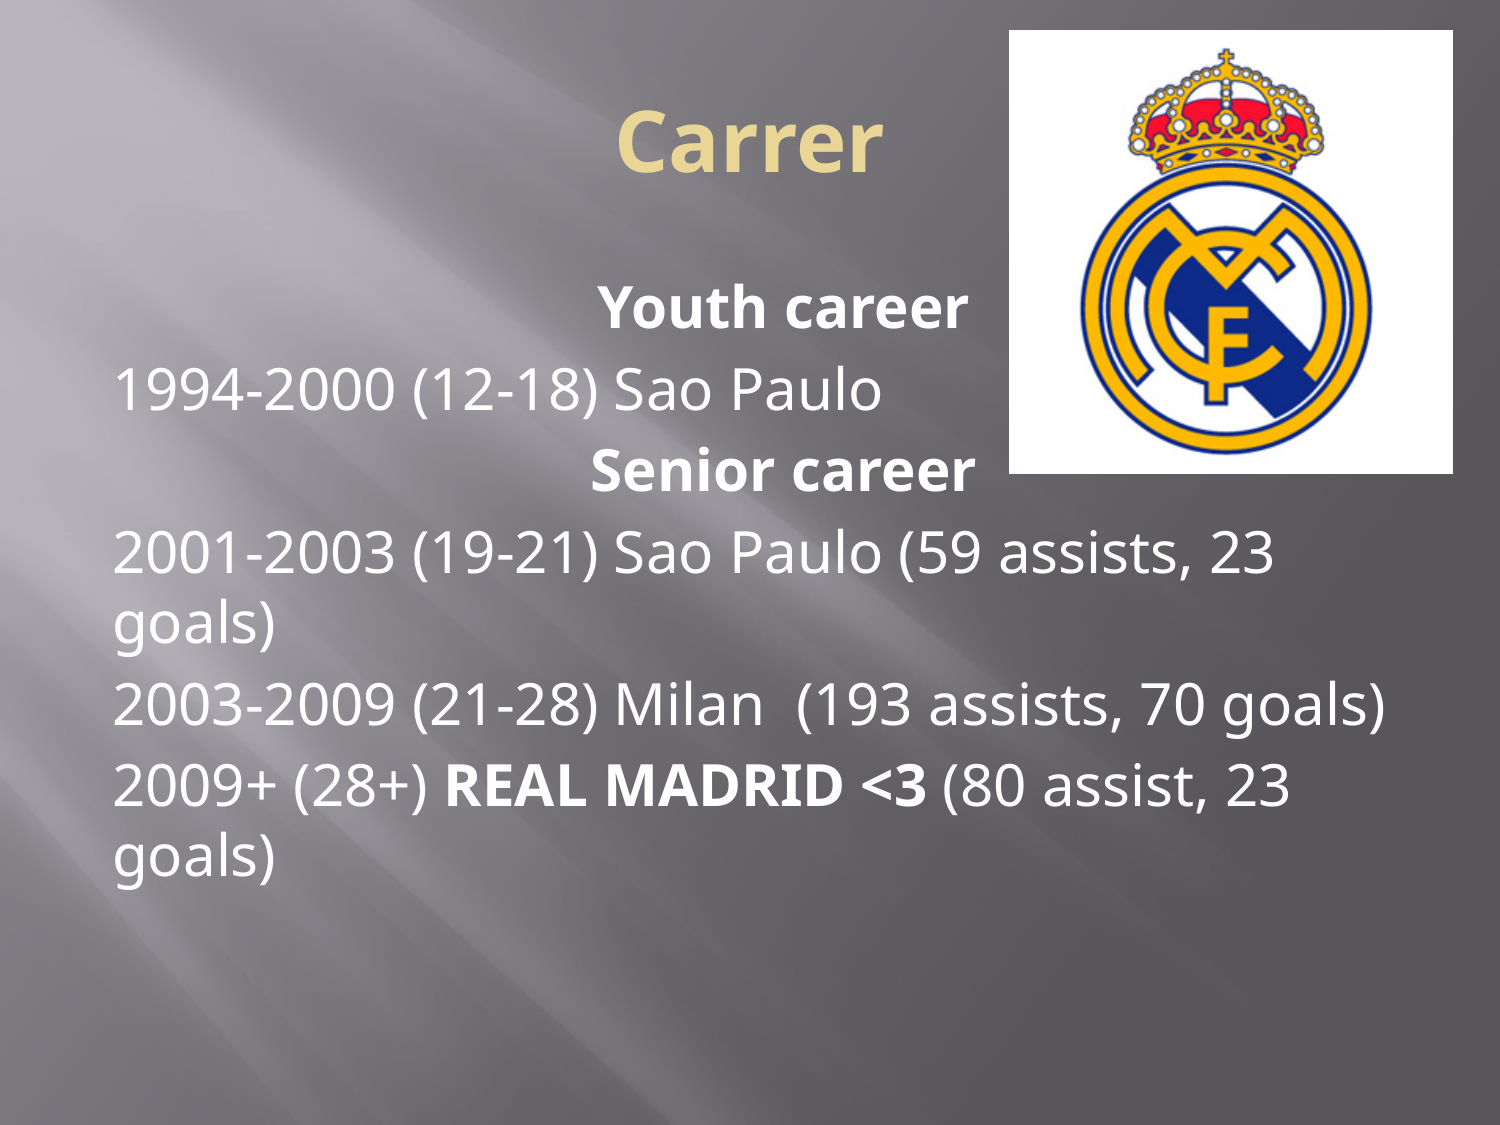

# Carrer
Youth career
1994-2000 (12-18) Sao Paulo
Senior career
2001-2003 (19-21) Sao Paulo (59 assists, 23 goals)
2003-2009 (21-28) Milan (193 assists, 70 goals)
2009+ (28+) REAL MADRID <3 (80 assist, 23 goals)